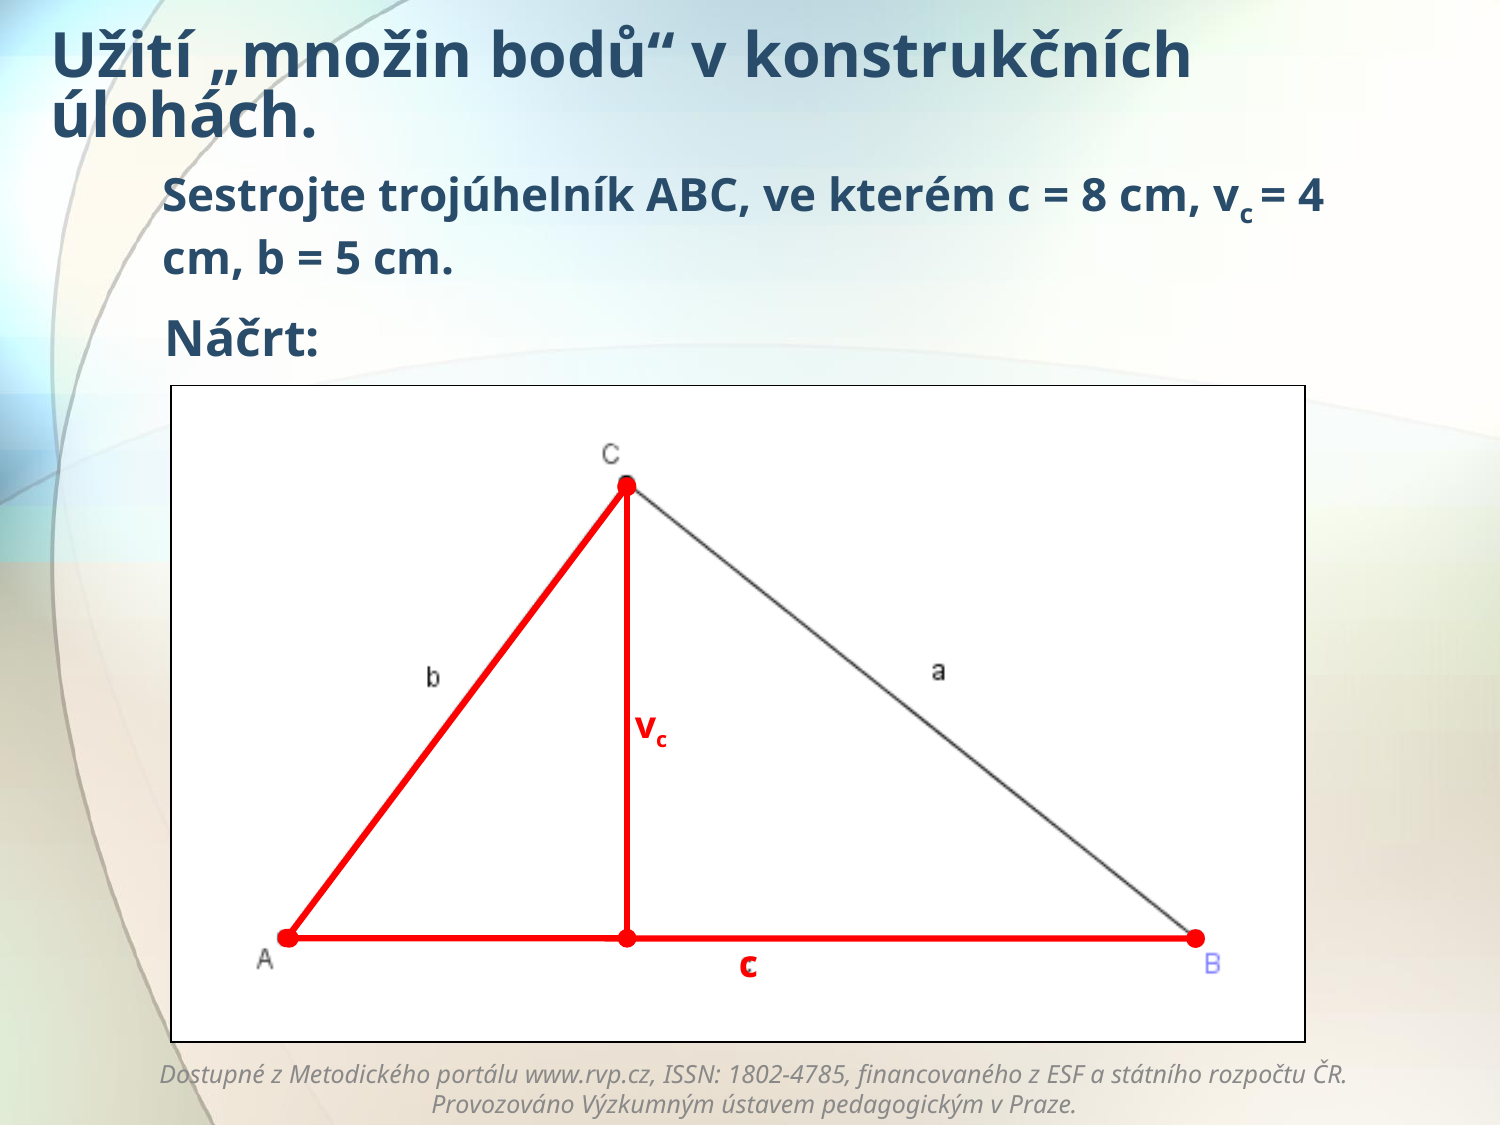

# Užití „množin bodů“ v konstrukčních úlohách.
Sestrojte trojúhelník ABC, ve kterém c = 8 cm, vc = 4 cm, b = 5 cm.
Náčrt:
vc
c